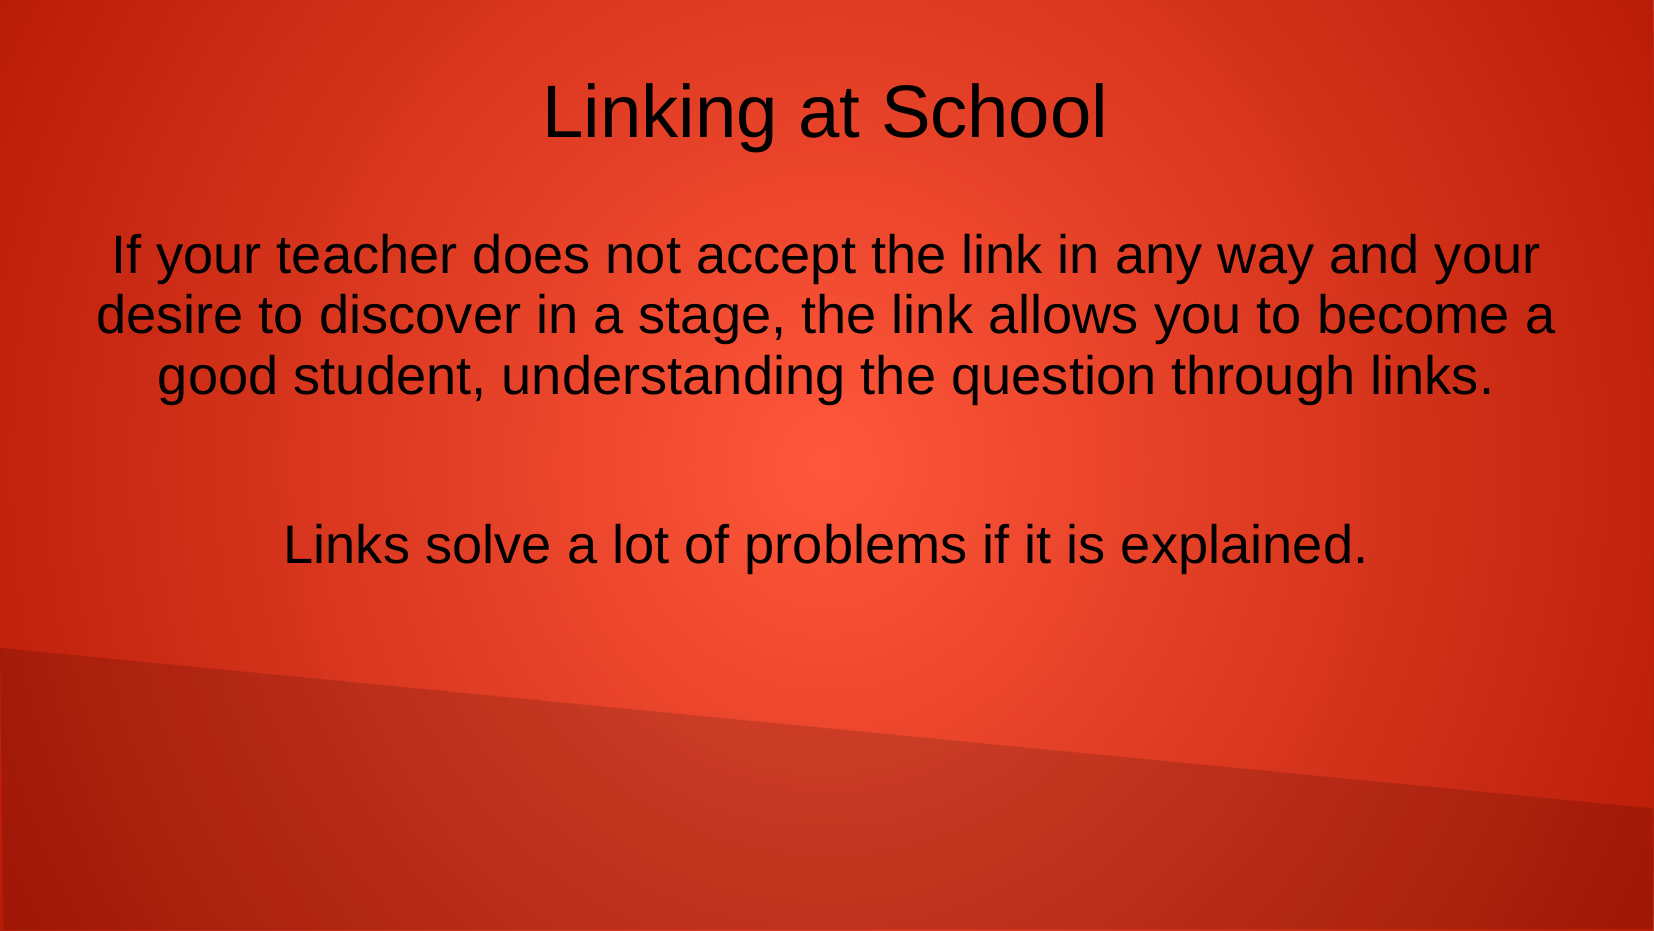

# Linking at School
If your teacher does not accept the link in any way and your desire to discover in a stage, the link allows you to become a good student, understanding the question through links.
Links solve a lot of problems if it is explained.